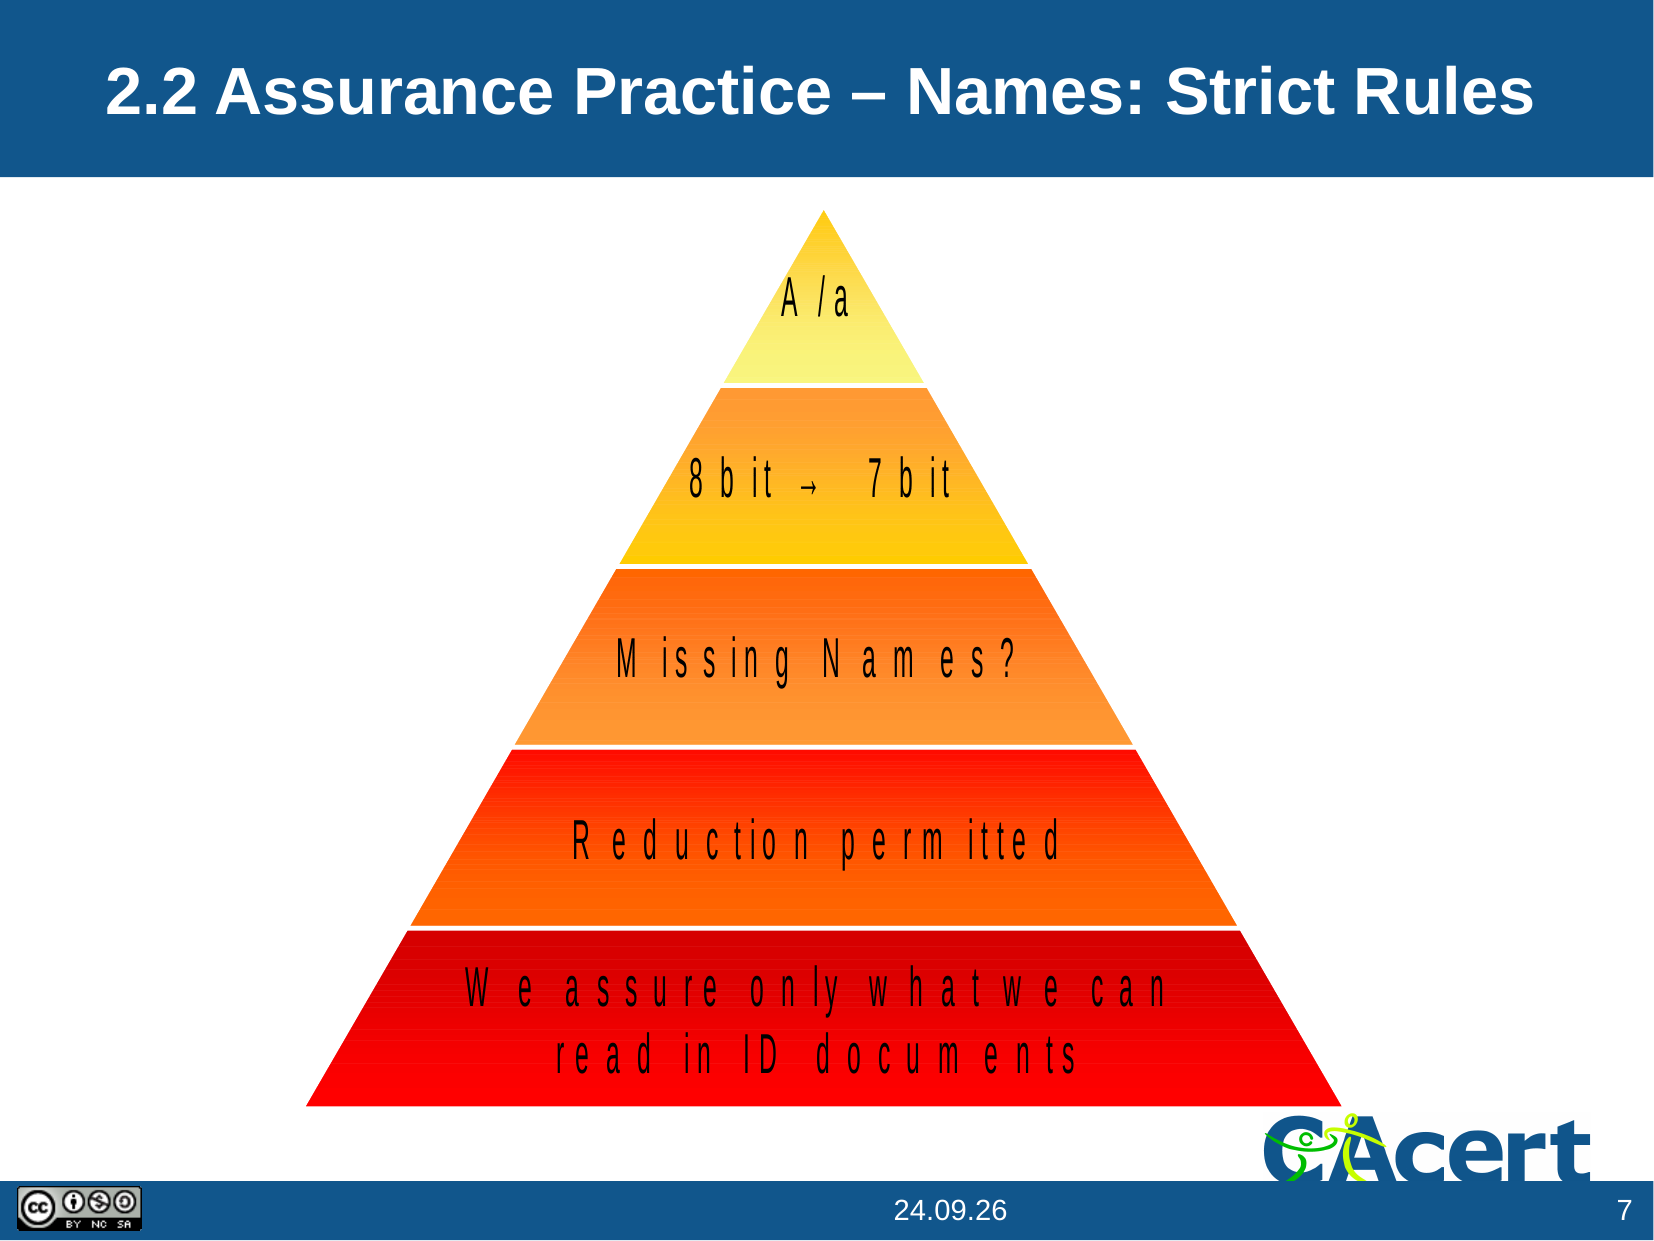

# 2.2 Assurance Practice – Names: Strict Rules